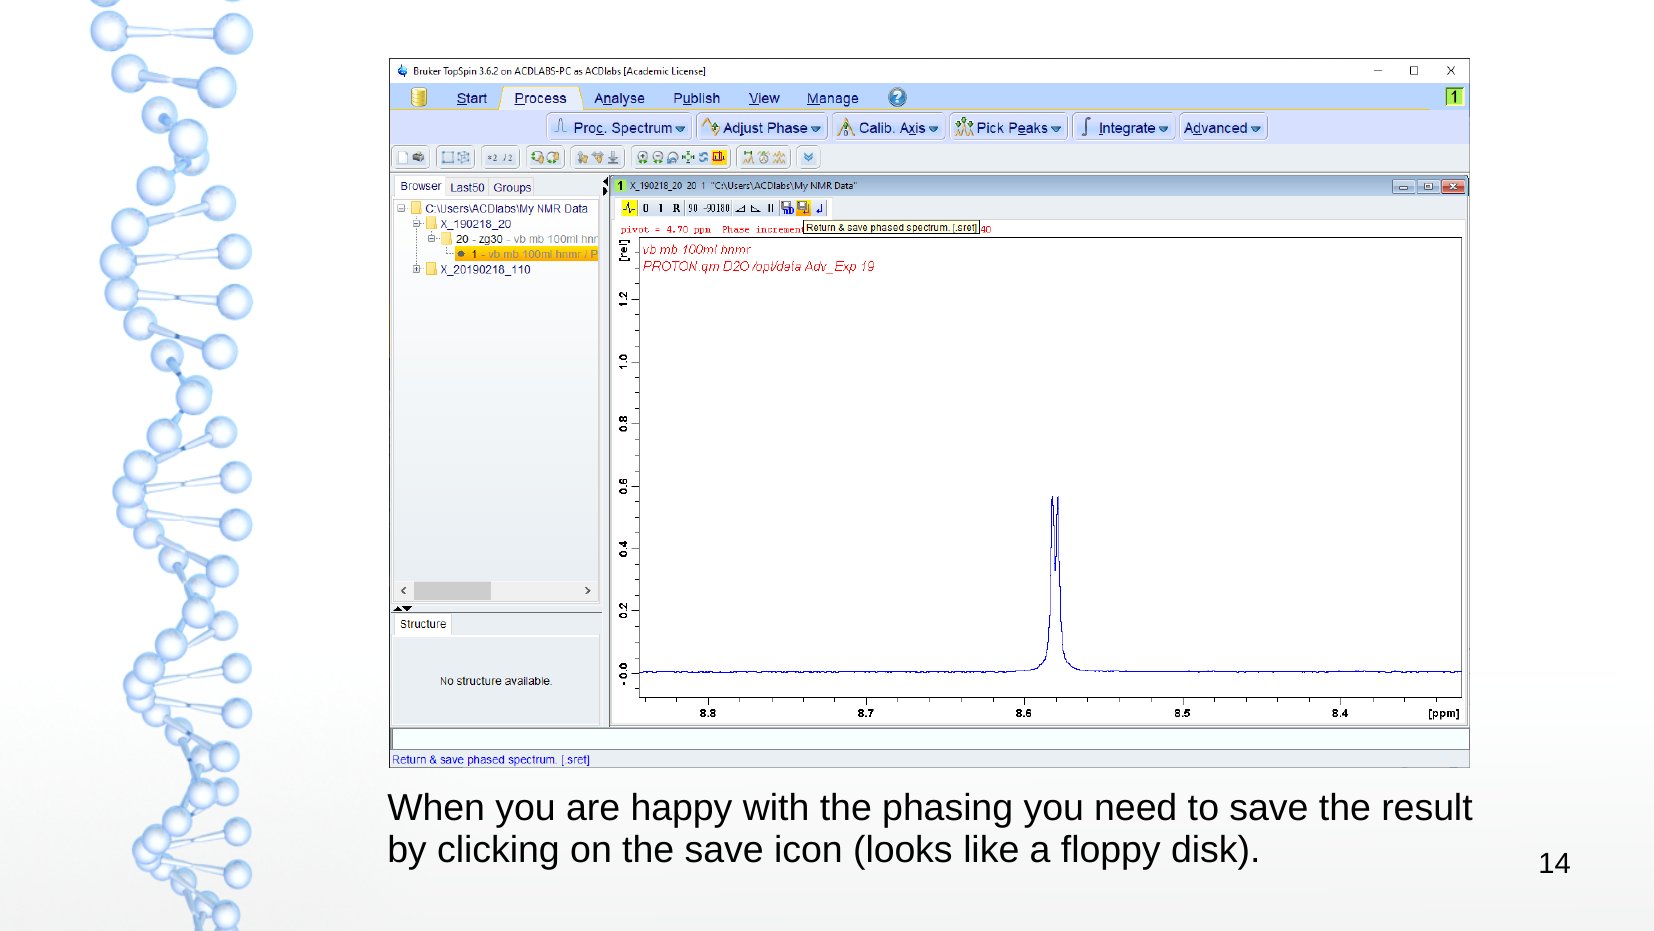

When you are happy with the phasing you need to save the result
by clicking on the save icon (looks like a floppy disk).
14